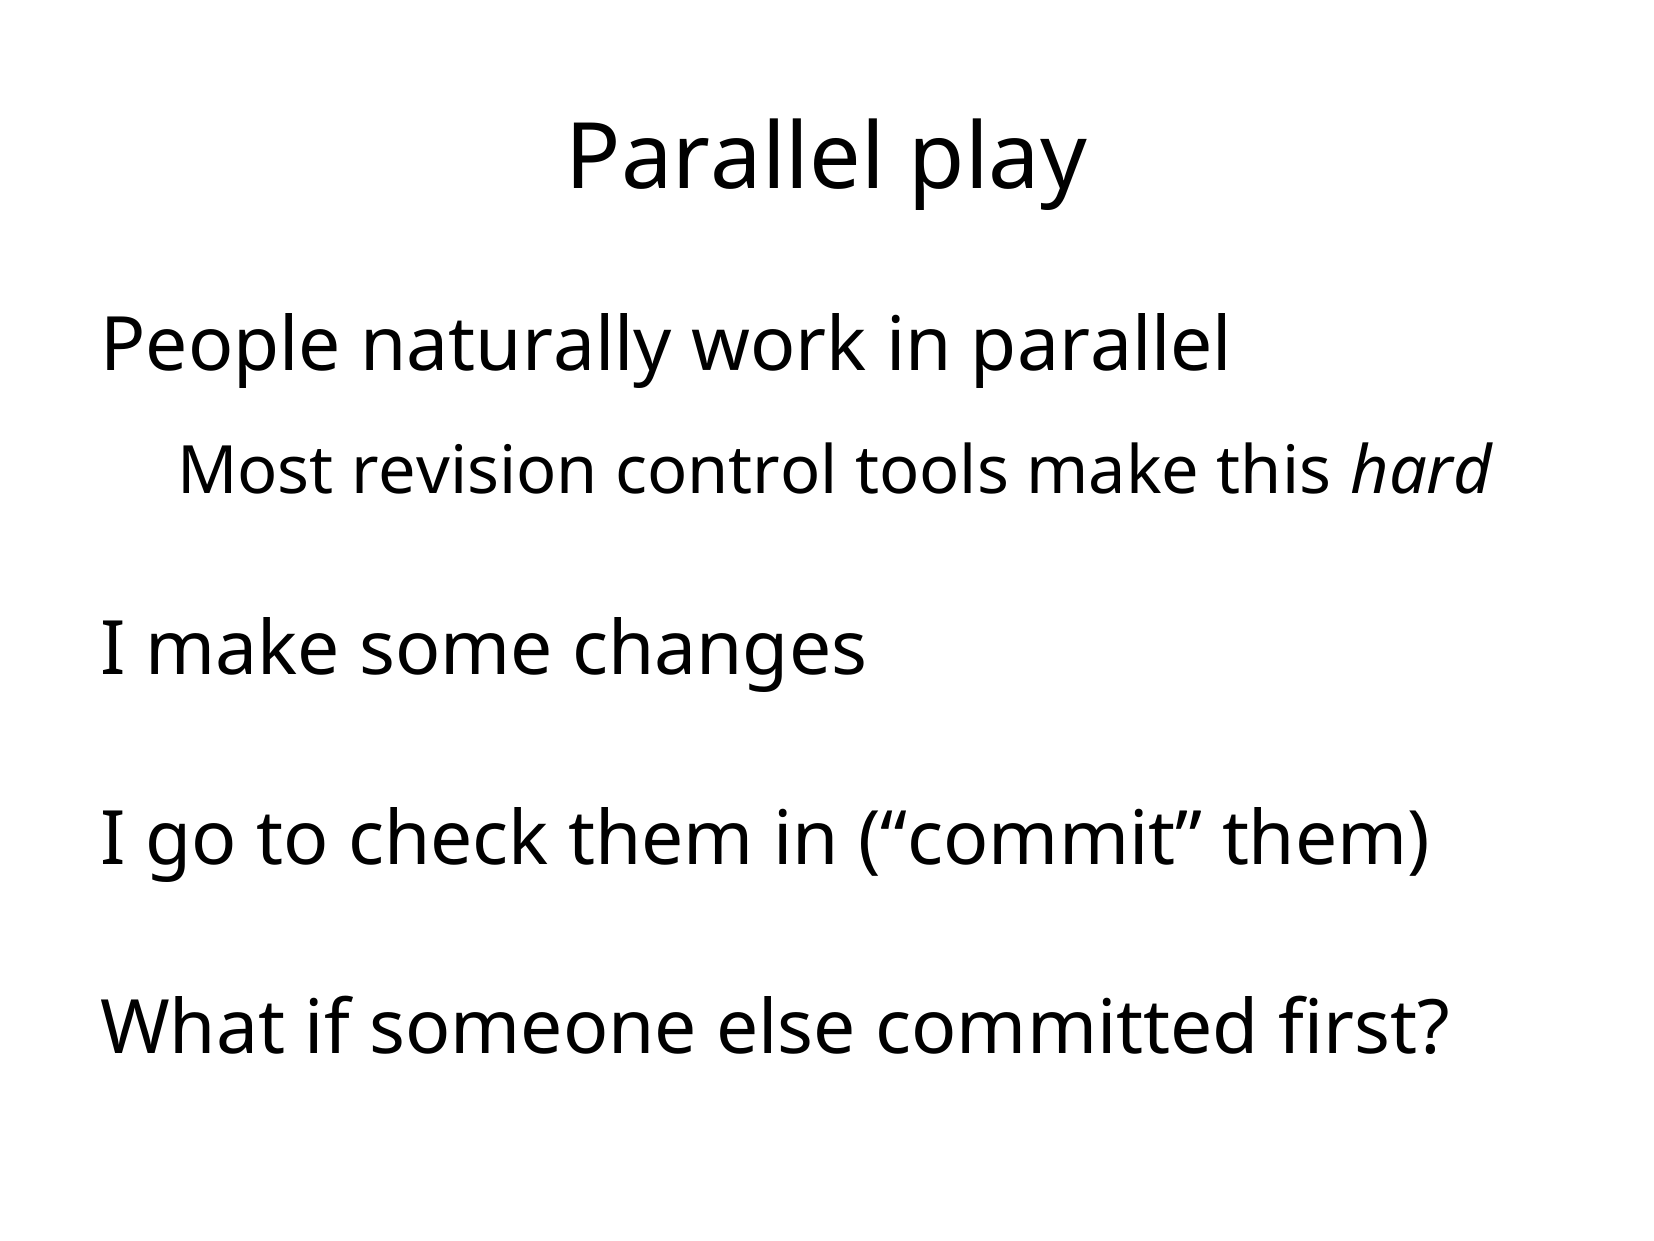

# Parallel play
People naturally work in parallel
Most revision control tools make this hard
I make some changes
I go to check them in (“commit” them)
What if someone else committed first?